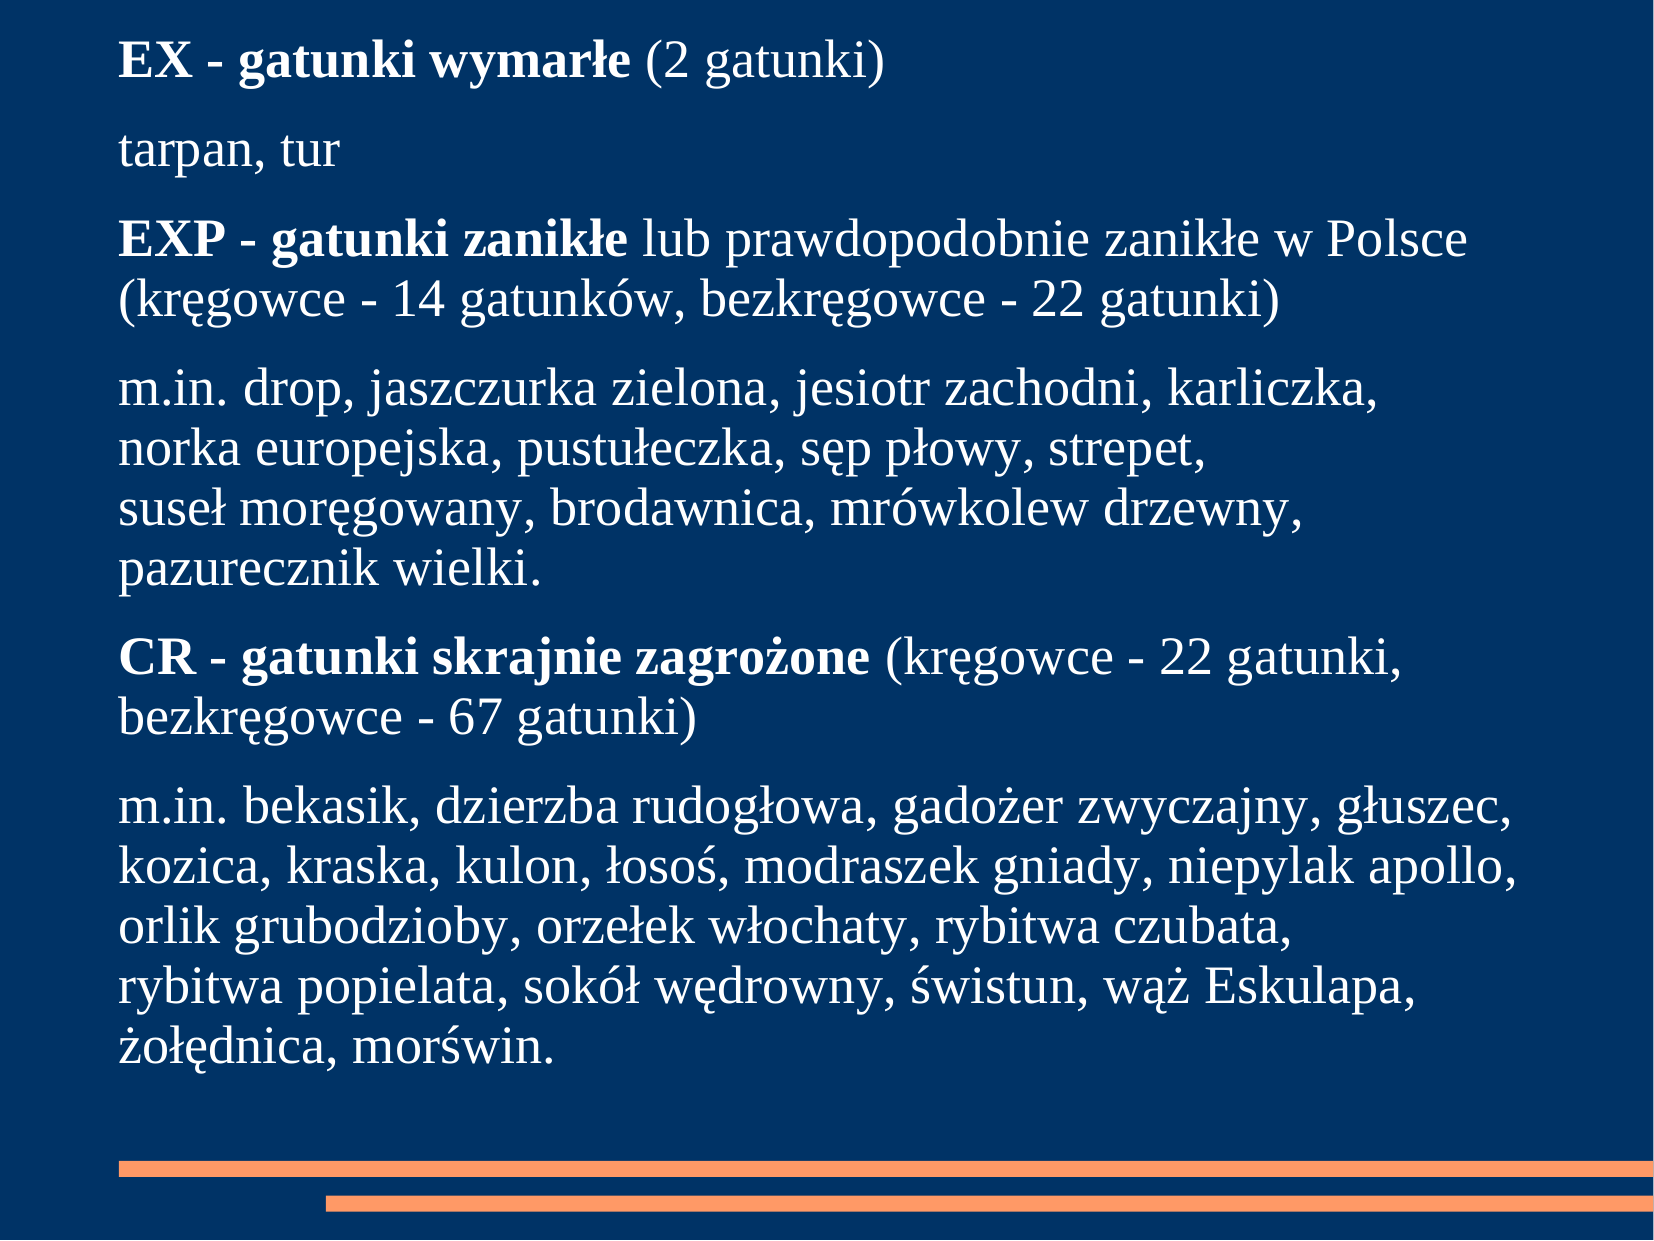

EX - gatunki wymarłe (2 gatunki)
tarpan, tur
EXP - gatunki zanikłe lub prawdopodobnie zanikłe w Polsce (kręgowce - 14 gatunków, bezkręgowce - 22 gatunki)
m.in. drop, jaszczurka zielona, jesiotr zachodni, karliczka, norka europejska, pustułeczka, sęp płowy, strepet, suseł moręgowany, brodawnica, mrówkolew drzewny, pazurecznik wielki.
CR - gatunki skrajnie zagrożone (kręgowce - 22 gatunki, bezkręgowce - 67 gatunki)
m.in. bekasik, dzierzba rudogłowa, gadożer zwyczajny, głuszec, kozica, kraska, kulon, łosoś, modraszek gniady, niepylak apollo, orlik grubodzioby, orzełek włochaty, rybitwa czubata, rybitwa popielata, sokół wędrowny, świstun, wąż Eskulapa, żołędnica, morświn.
#